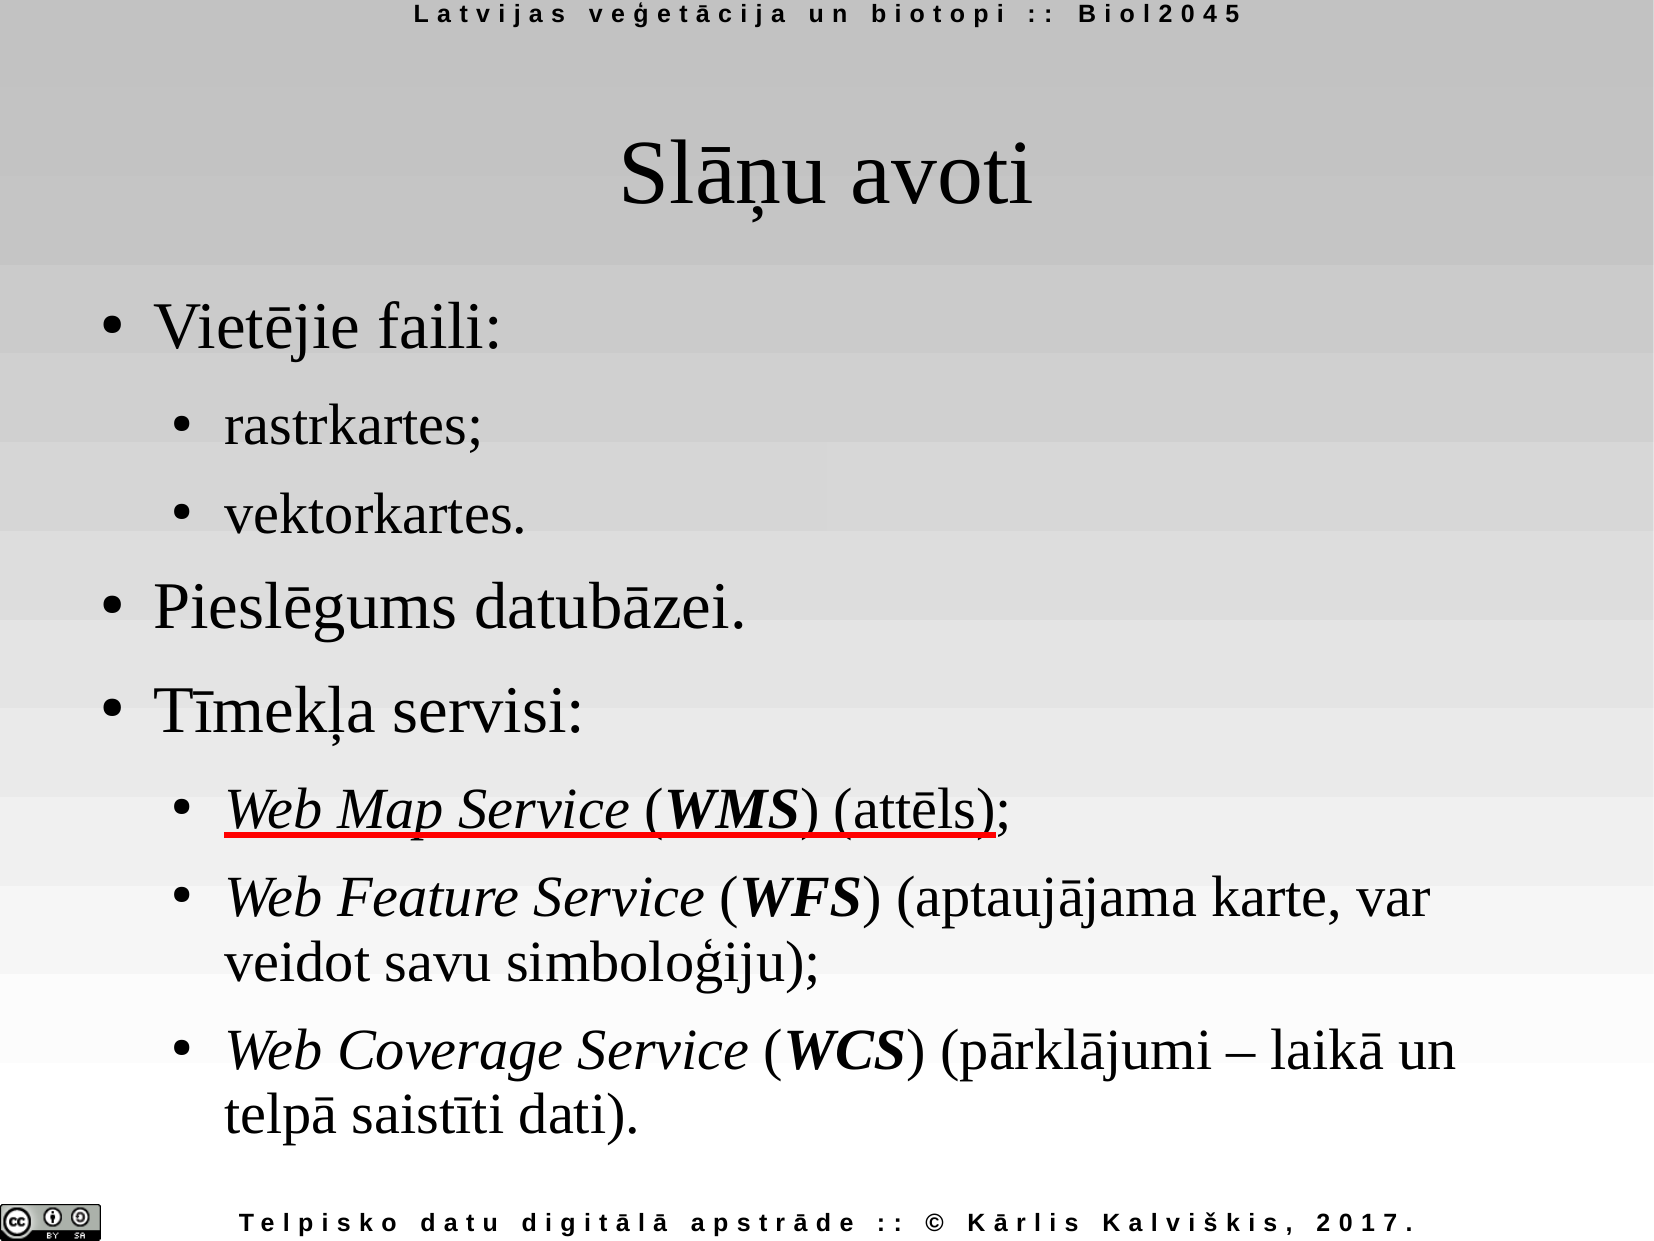

# Slāņu avoti
Vietējie faili:
rastrkartes;
vektorkartes.
Pieslēgums datubāzei.
Tīmekļa servisi:
Web Map Service (WMS) (attēls);
Web Feature Service (WFS) (aptaujājama karte, var veidot savu simboloģiju);
Web Coverage Service (WCS) (pārklājumi – laikā un telpā saistīti dati).